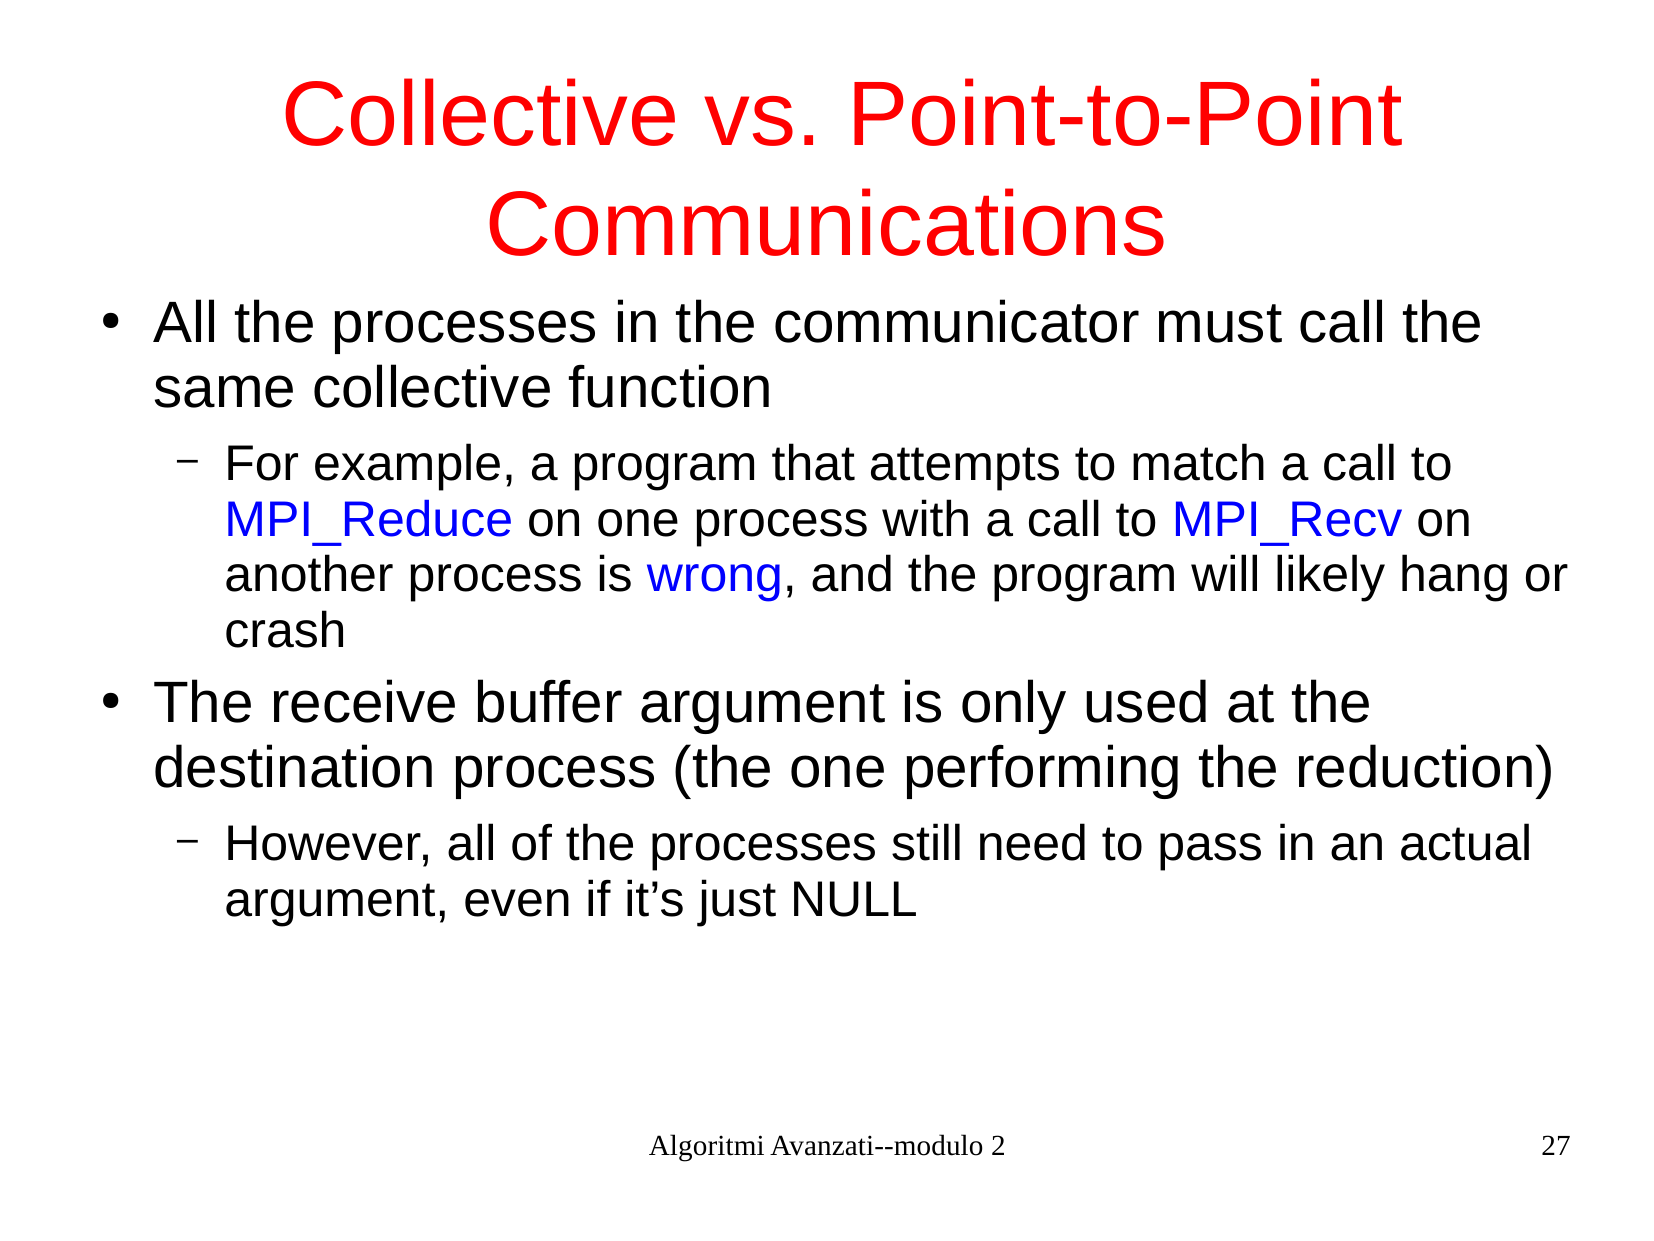

# Collective vs. Point-to-Point Communications
All the processes in the communicator must call the same collective function
For example, a program that attempts to match a call to MPI_Reduce on one process with a call to MPI_Recv on another process is wrong, and the program will likely hang or crash
The receive buffer argument is only used at the destination process (the one performing the reduction)
However, all of the processes still need to pass in an actual argument, even if it’s just NULL
Algoritmi Avanzati--modulo 2
27